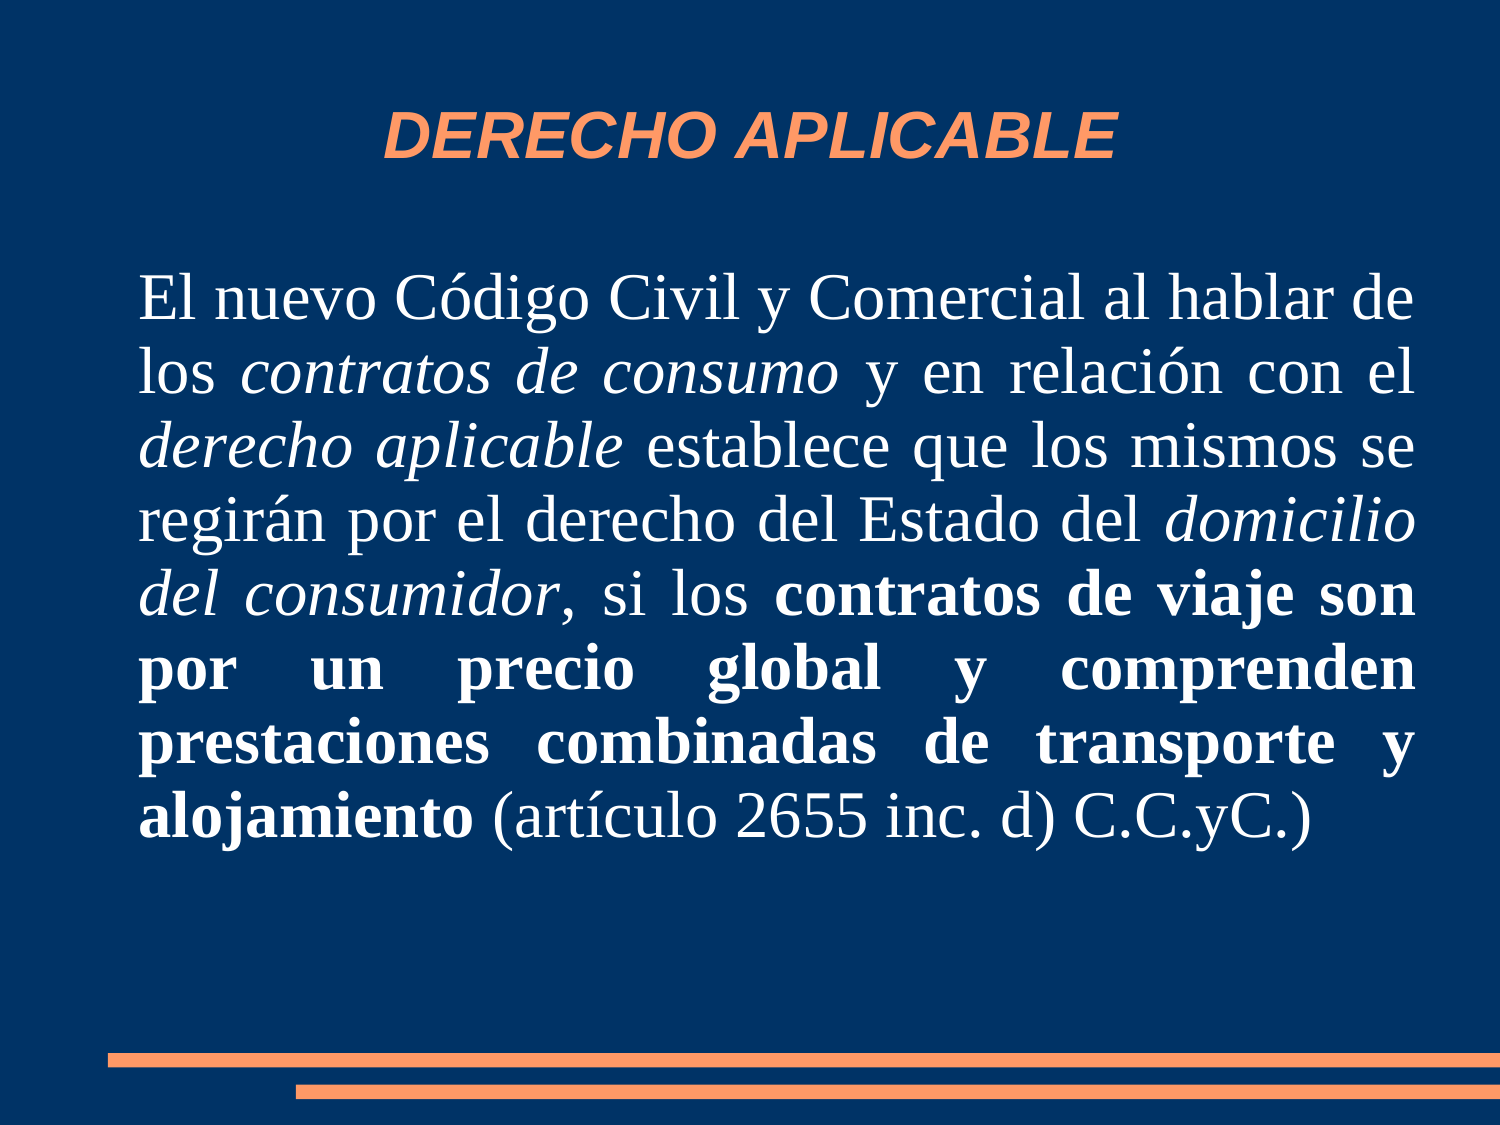

# DERECHO APLICABLE
El nuevo Código Civil y Comercial al hablar de los contratos de consumo y en relación con el derecho aplicable establece que los mismos se regirán por el derecho del Estado del domicilio del consumidor, si los contratos de viaje son por un precio global y comprenden prestaciones combinadas de transporte y alojamiento (artículo 2655 inc. d) C.C.yC.)